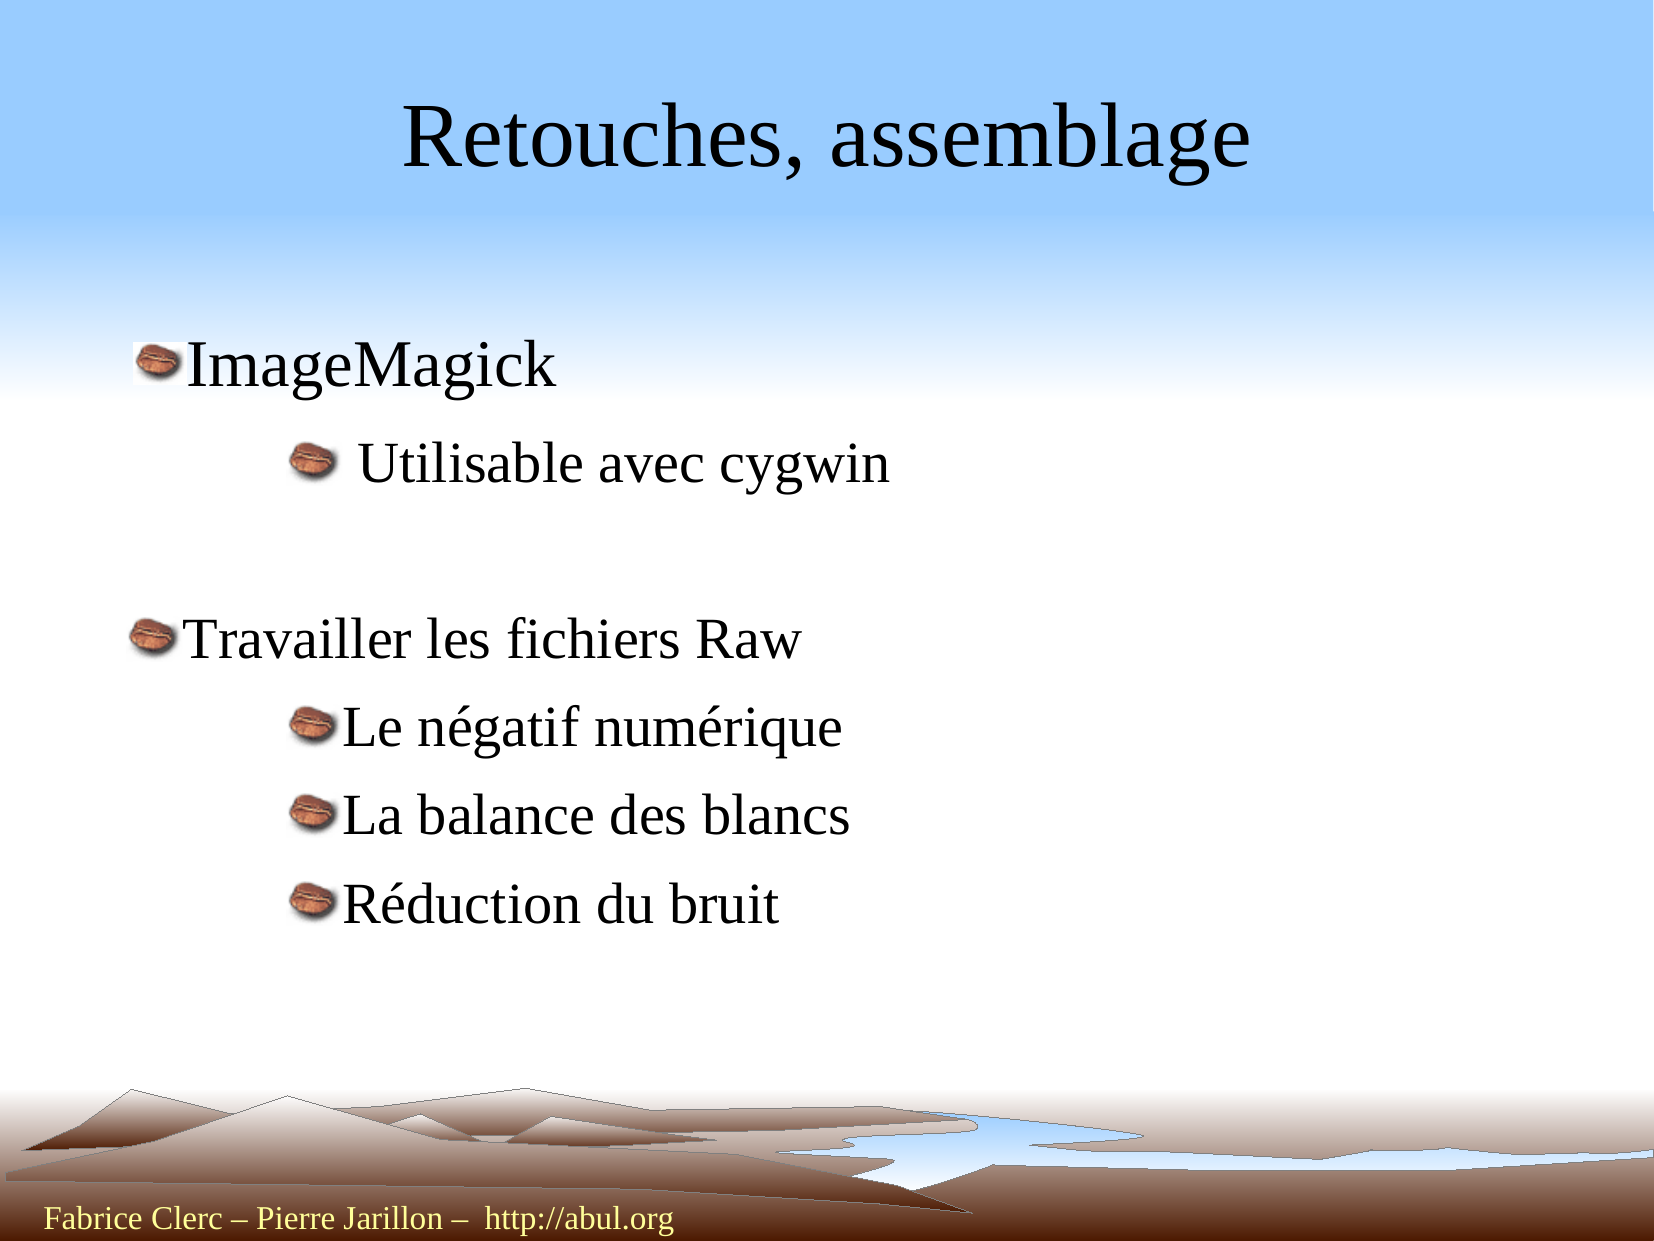

# Retouches, assemblage
ImageMagick
 Utilisable avec cygwin
Travailler les fichiers Raw
Le négatif numérique
La balance des blancs
Réduction du bruit